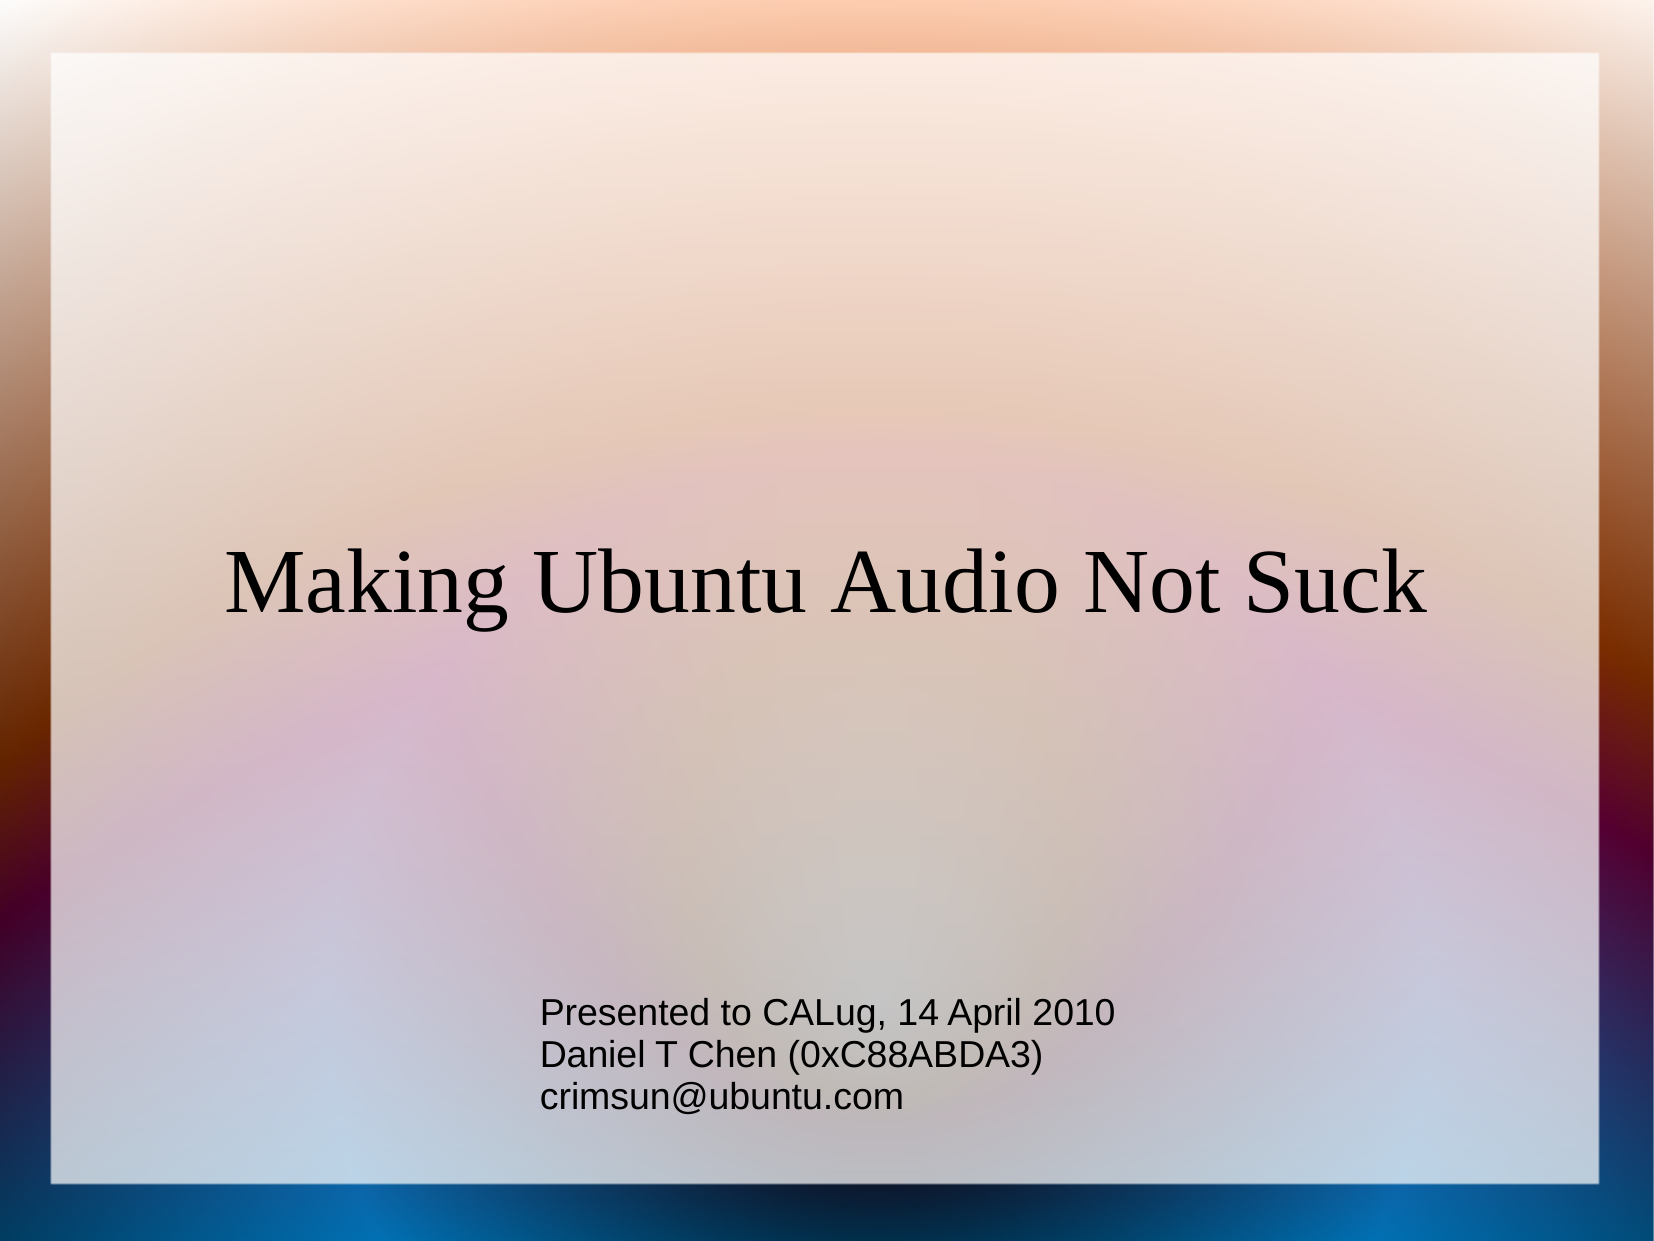

# Making Ubuntu Audio Not Suck
Presented to CALug, 14 April 2010
Daniel T Chen (0xC88ABDA3)
crimsun@ubuntu.com